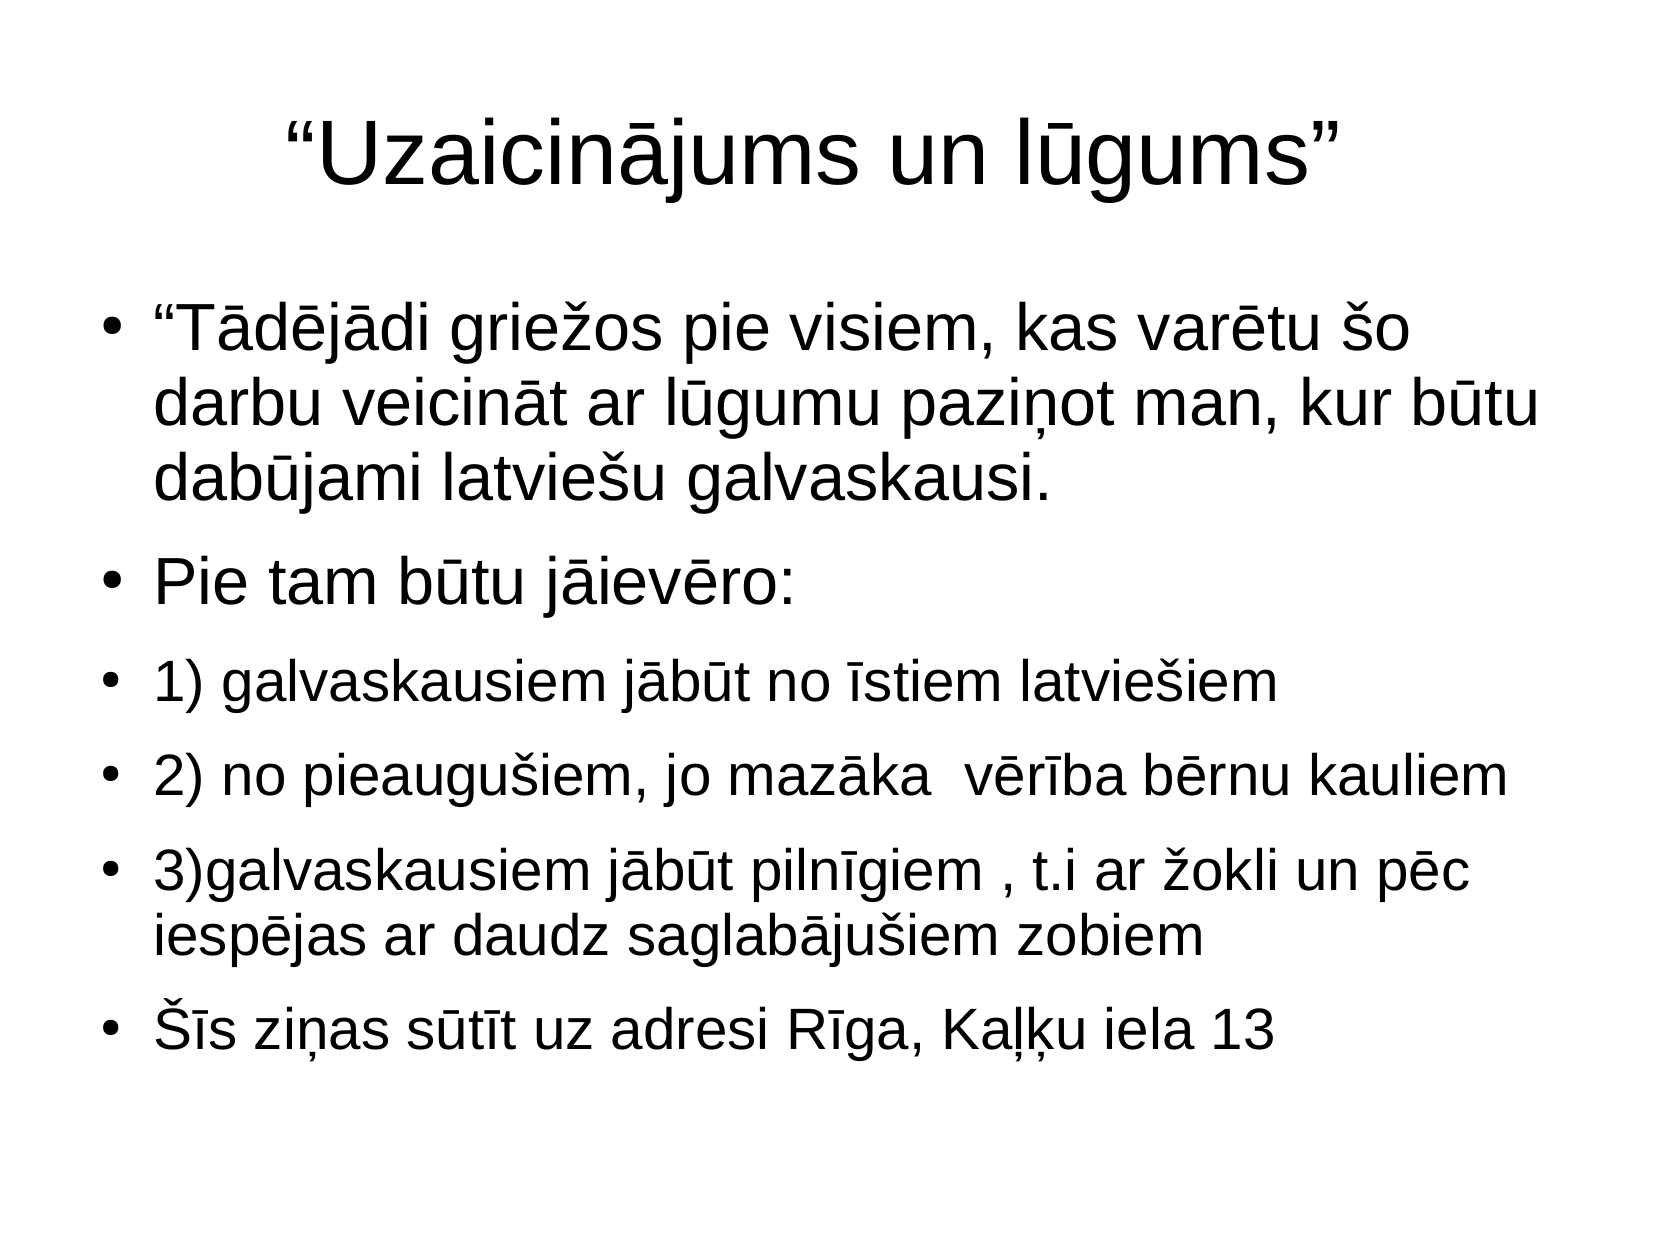

# “Uzaicinājums un lūgums”
“Tādējādi griežos pie visiem, kas varētu šo darbu veicināt ar lūgumu paziņot man, kur būtu dabūjami latviešu galvaskausi.
Pie tam būtu jāievēro:
1) galvaskausiem jābūt no īstiem latviešiem
2) no pieaugušiem, jo mazāka vērība bērnu kauliem
3)galvaskausiem jābūt pilnīgiem , t.i ar žokli un pēc iespējas ar daudz saglabājušiem zobiem
Šīs ziņas sūtīt uz adresi Rīga, Kaļķu iela 13